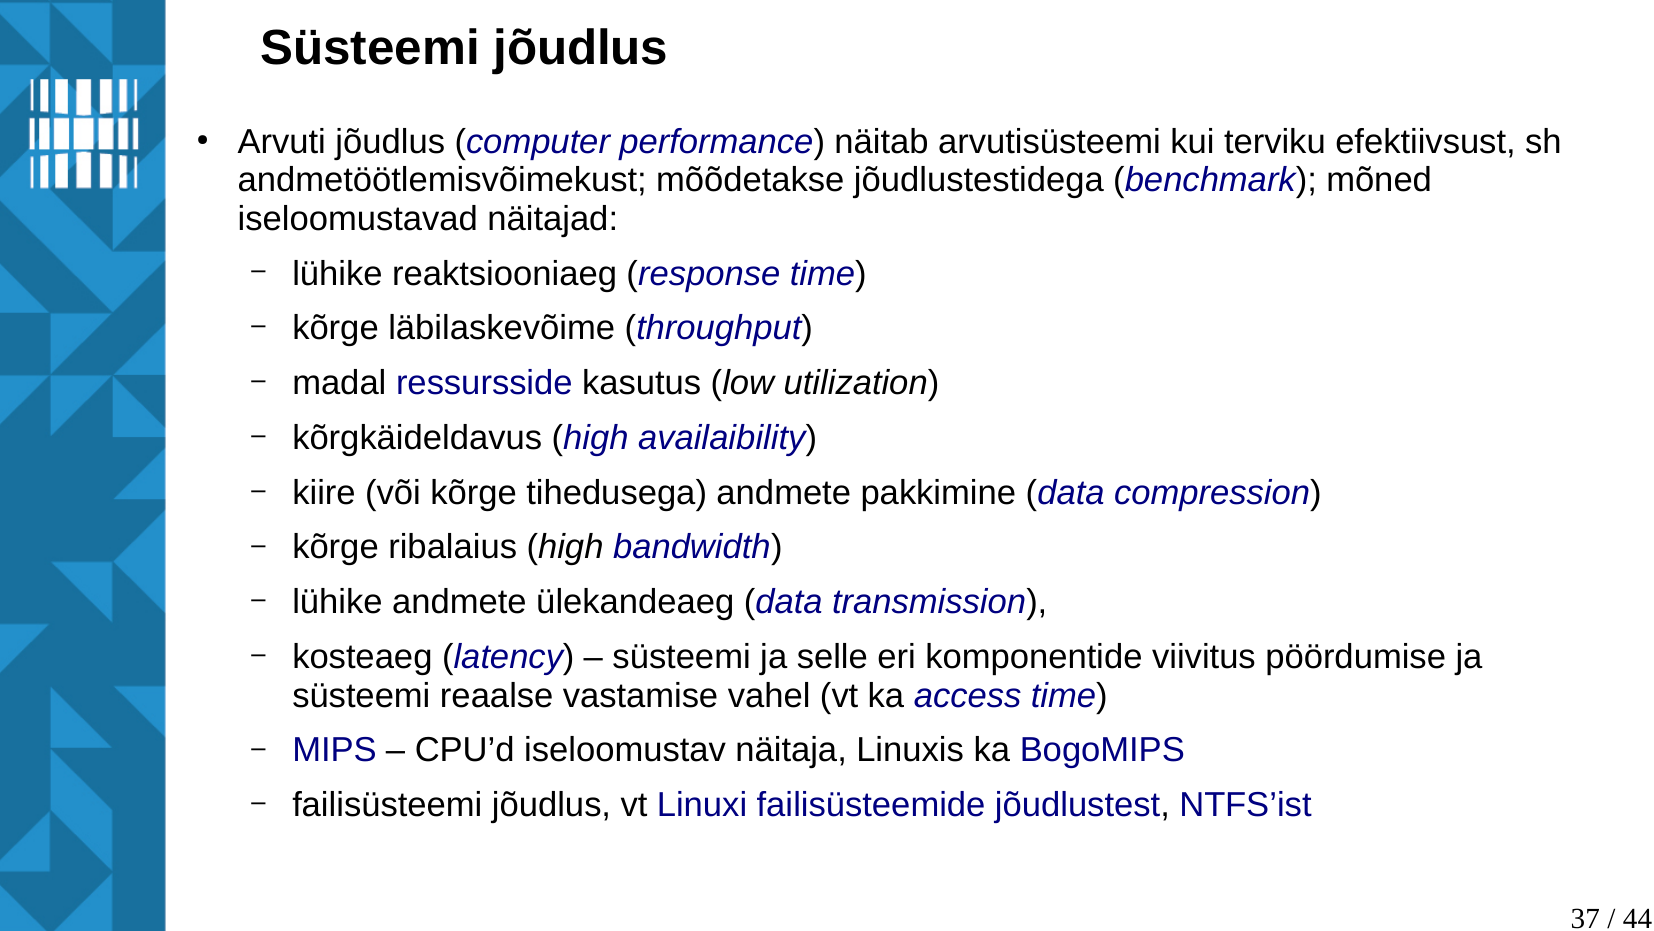

# Süsteemi jõudlus
Arvuti jõudlus (computer performance) näitab arvutisüsteemi kui terviku efektiivsust, sh andmetöötlemisvõimekust; mõõdetakse jõudlustestidega (benchmark); mõned iseloomustavad näitajad:
lühike reaktsiooniaeg (response time)
kõrge läbilaskevõime (throughput)
madal ressursside kasutus (low utilization)
kõrgkäideldavus (high availaibility)
kiire (või kõrge tihedusega) andmete pakkimine (data compression)
kõrge ribalaius (high bandwidth)
lühike andmete ülekandeaeg (data transmission),
kosteaeg (latency) – süsteemi ja selle eri komponentide viivitus pöördumise ja süsteemi reaalse vastamise vahel (vt ka access time)
MIPS – CPU’d iseloomustav näitaja, Linuxis ka BogoMIPS
failisüsteemi jõudlus, vt Linuxi failisüsteemide jõudlustest, NTFS’ist
37